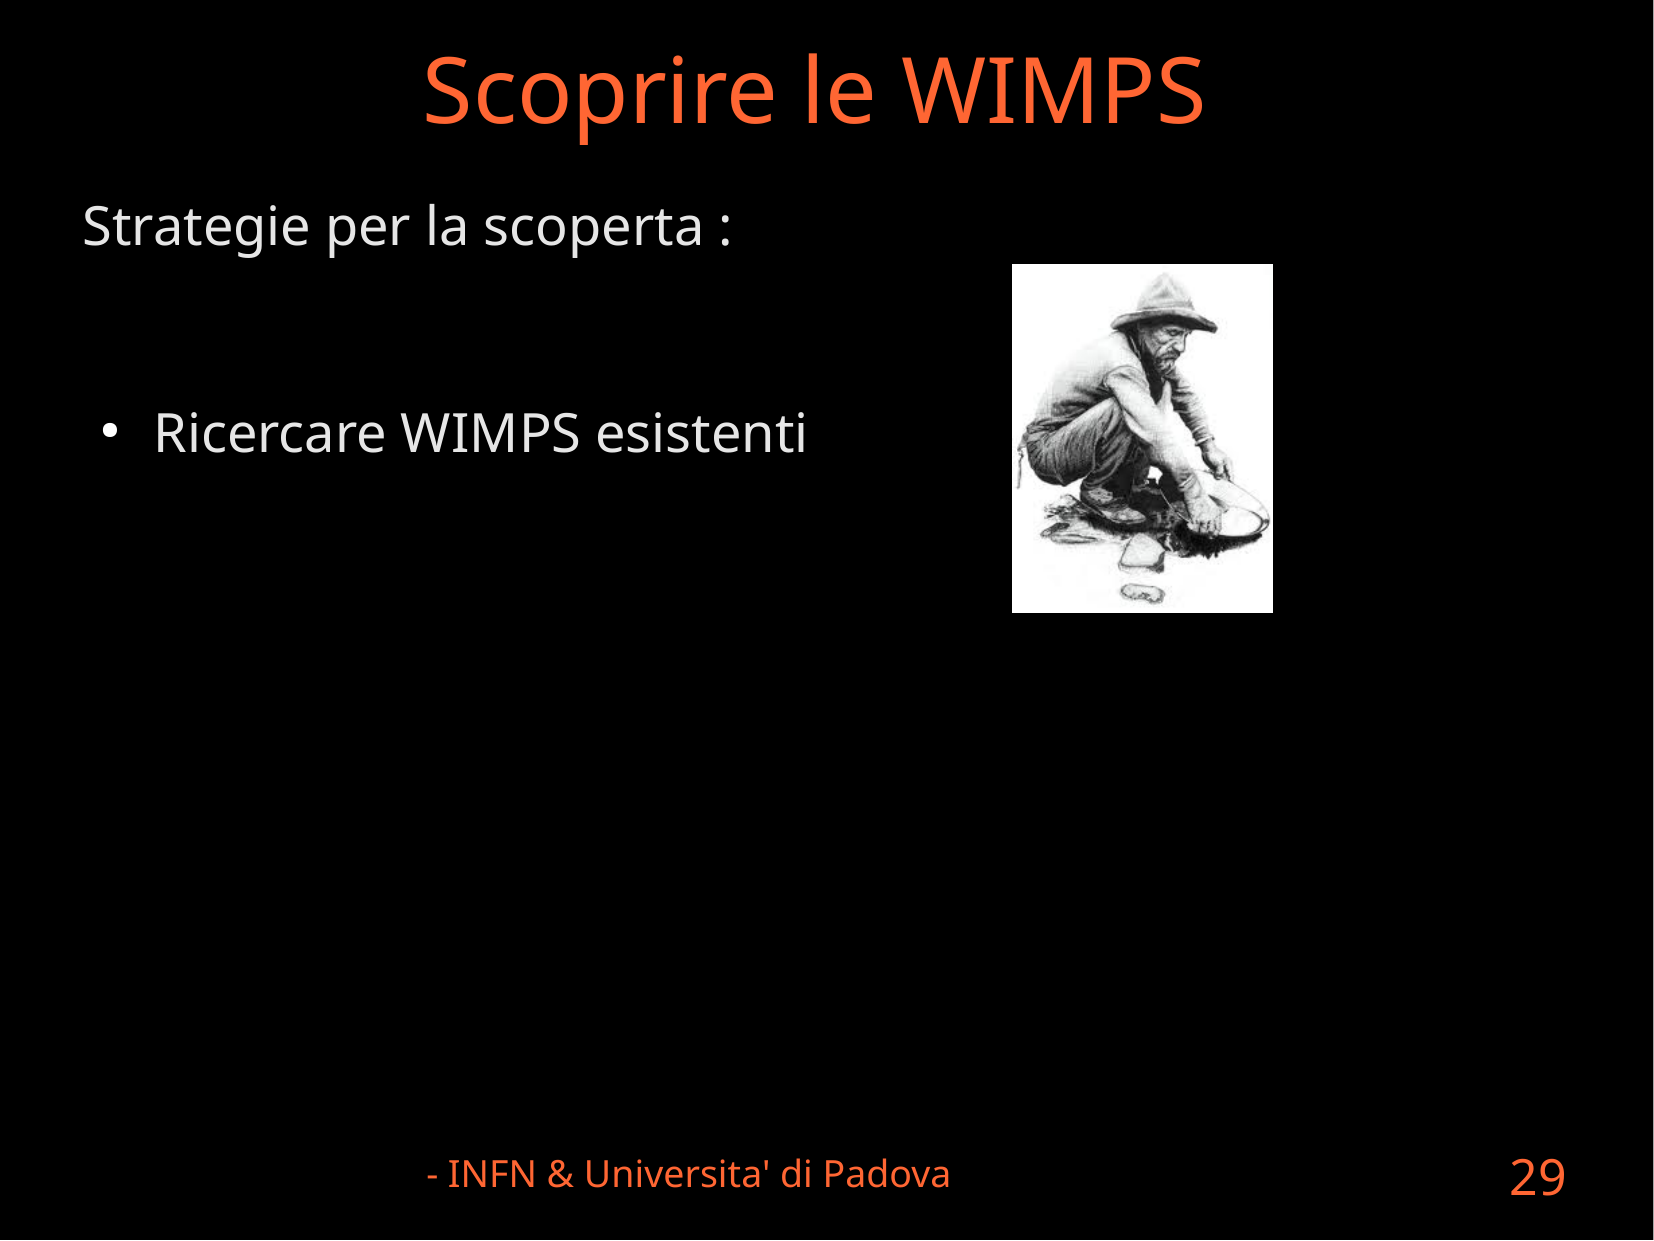

# Scoprire le WIMPS
Strategie per la scoperta :
Ricercare WIMPS esistenti